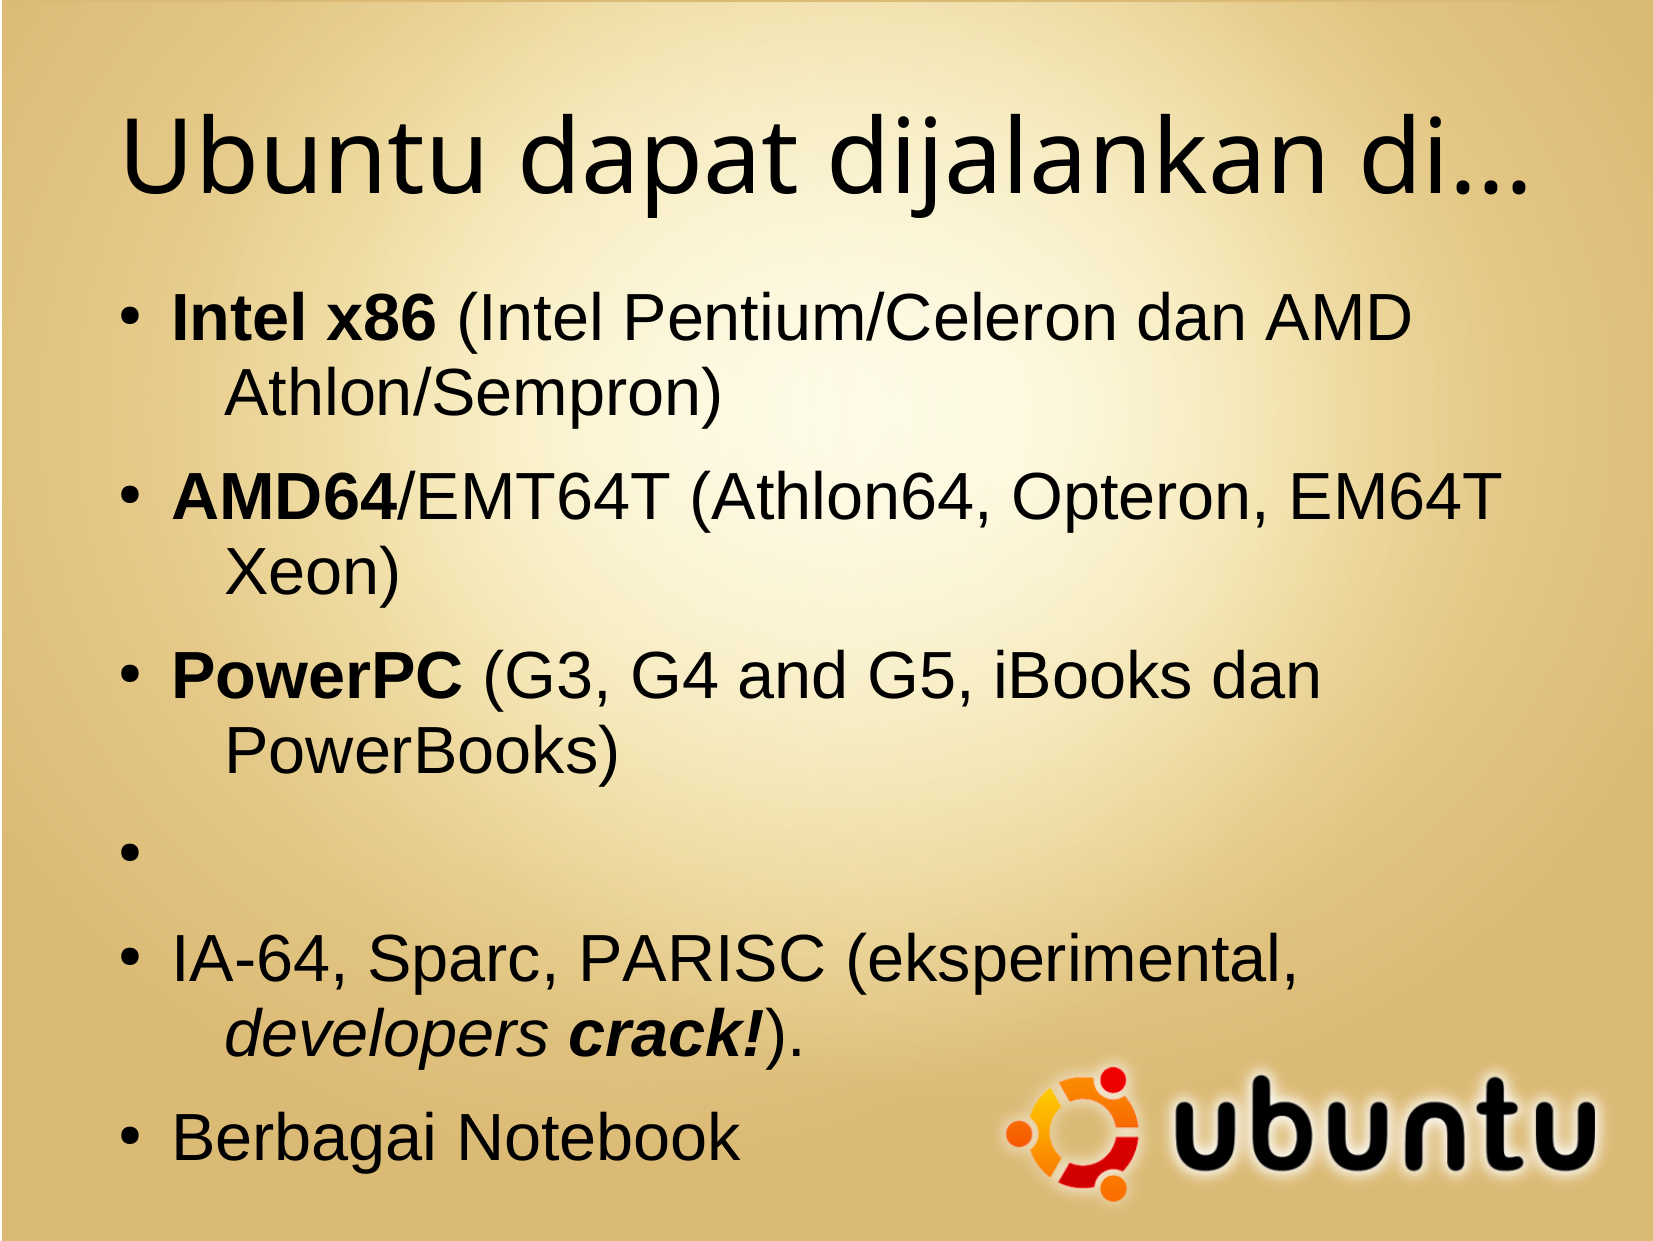

# Ubuntu dapat dijalankan di...
Intel x86 (Intel Pentium/Celeron dan AMD Athlon/Sempron)
AMD64/EMT64T (Athlon64, Opteron, EM64T Xeon)
PowerPC (G3, G4 and G5, iBooks dan PowerBooks)
IA-64, Sparc, PARISC (eksperimental, developers crack!).
Berbagai Notebook